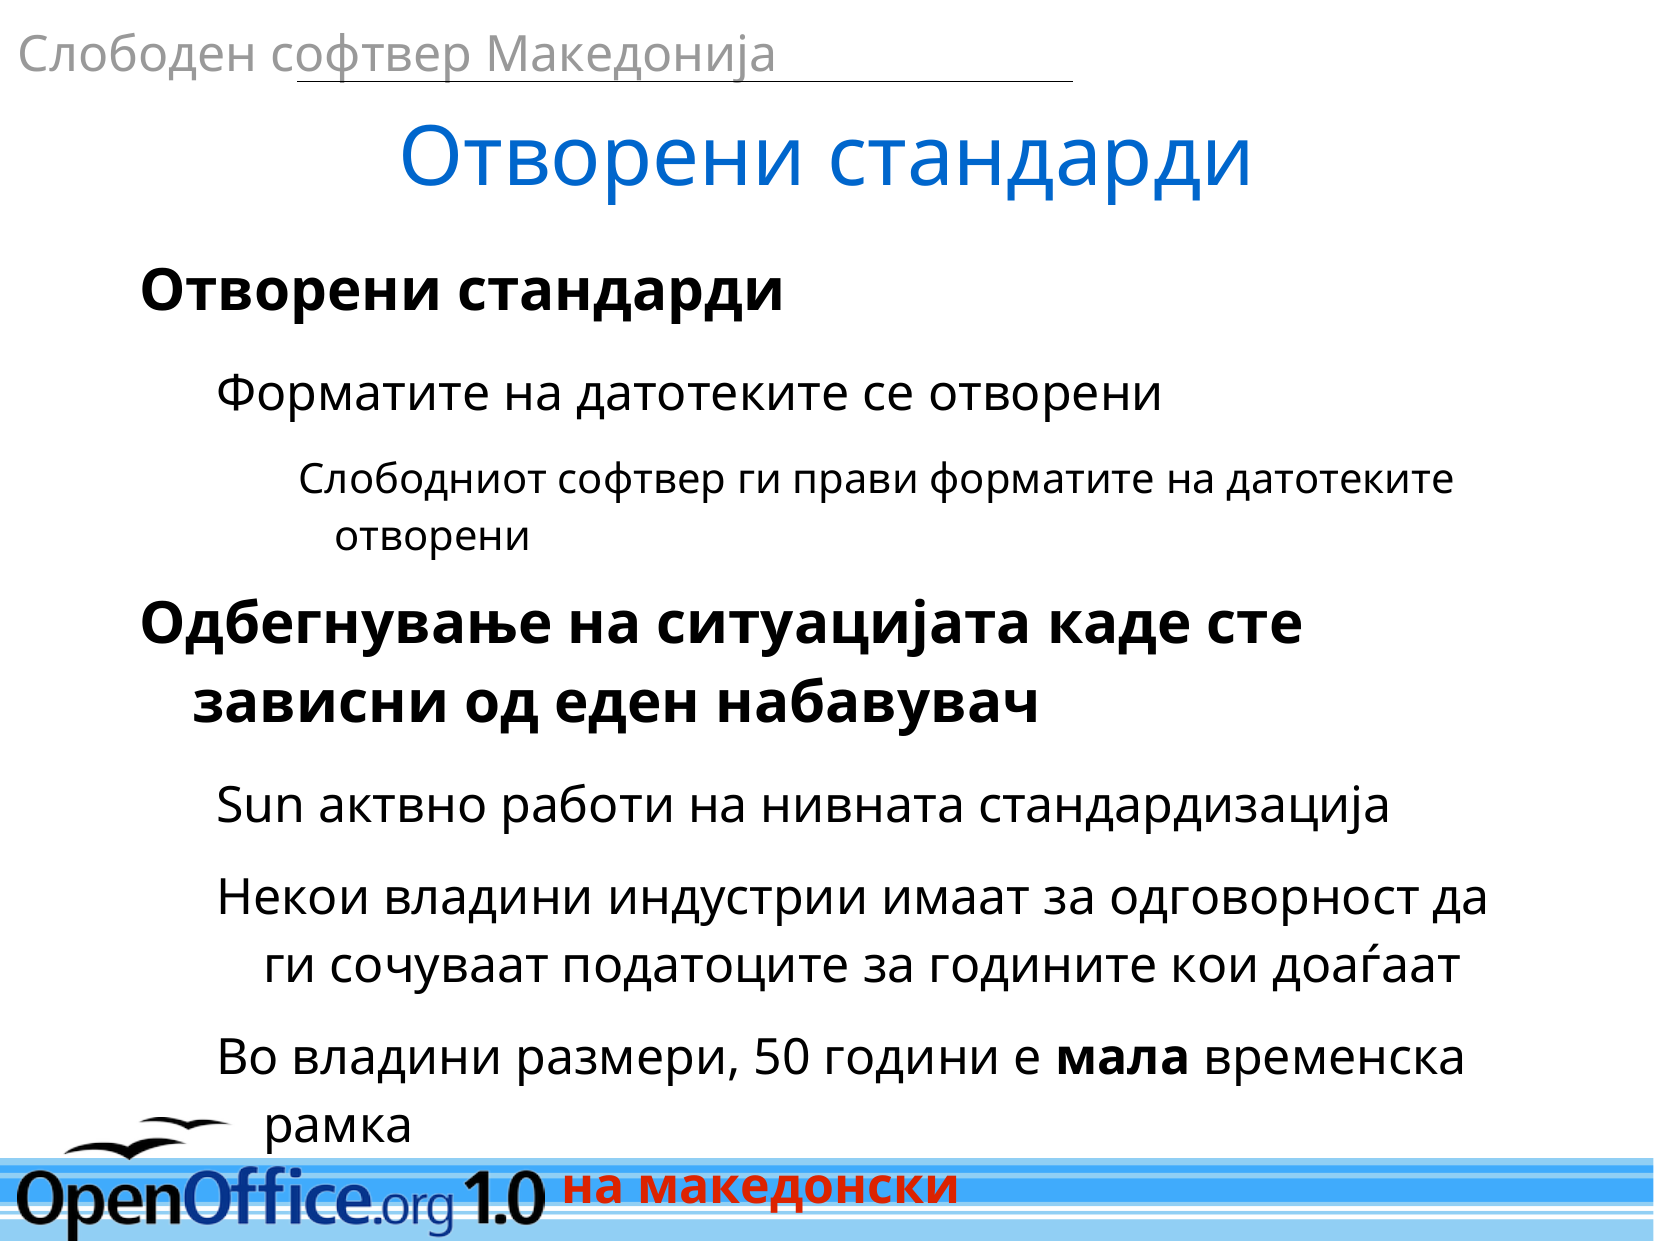

# Отворени стандарди
Отворени стандарди
Форматите на датотеките се отворени
Слободниот софтвер ги прави форматите на датотеките отворени
Одбегнување на ситуацијата каде сте зависни од еден набавувач
Sun актвно работи на нивната стандардизација
Некои владини индустрии имаат за одговорност да ги сочуваат податоците за годините кои доаѓаат
Во владини размери, 50 години е мала временска рамка